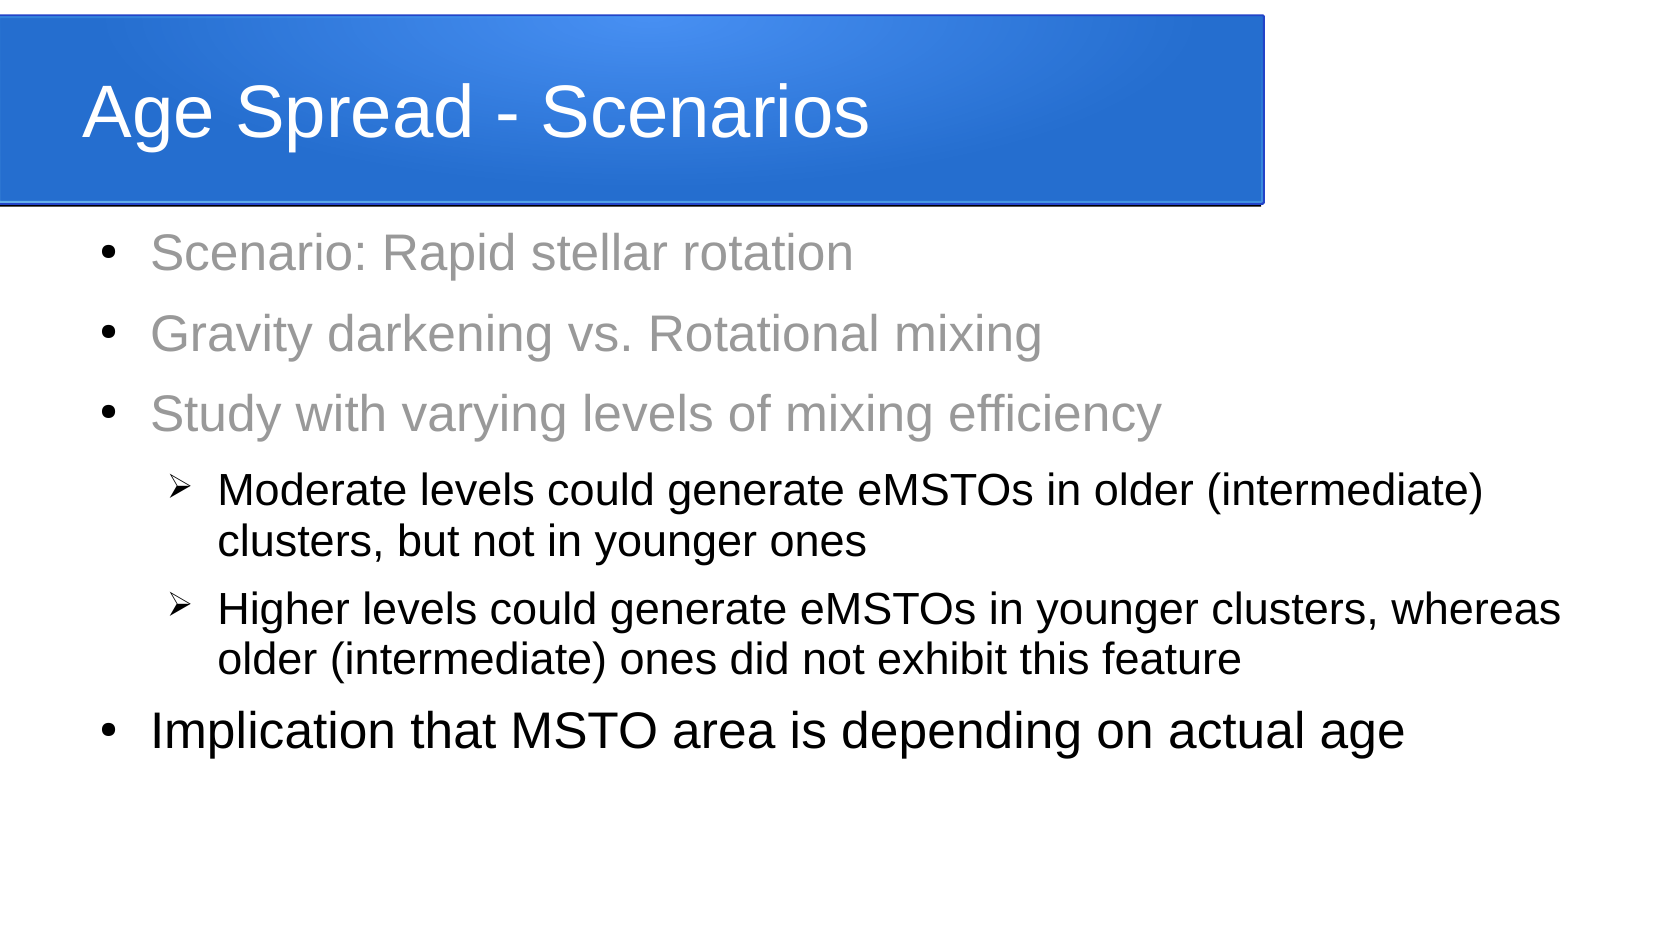

# Age Spread - Scenarios
Scenario: Rapid stellar rotation
Gravity darkening vs. Rotational mixing
Study with varying levels of mixing efficiency
Moderate levels could generate eMSTOs in older (intermediate) clusters, but not in younger ones
Higher levels could generate eMSTOs in younger clusters, whereas older (intermediate) ones did not exhibit this feature
Implication that MSTO area is depending on actual age